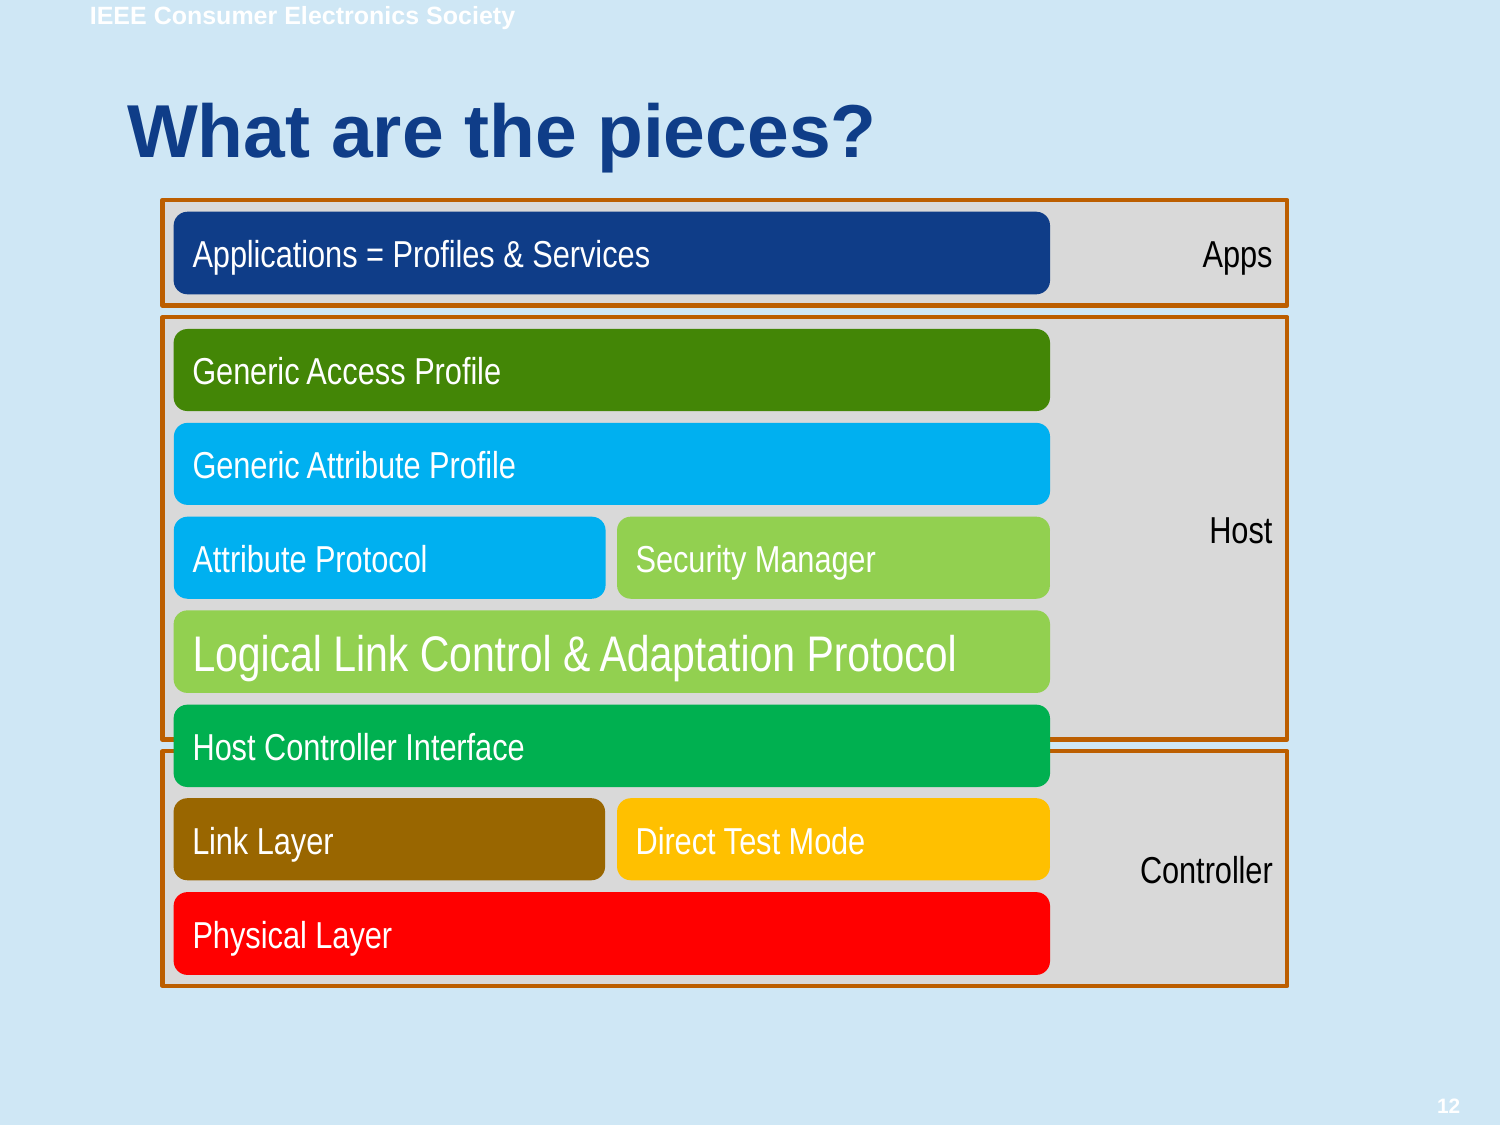

# What are the pieces?
Apps
Applications = Profiles & Services
Host
Generic Access Profile
Generic Attribute Profile
Attribute Protocol
Security Manager
Logical Link Control & Adaptation Protocol
Host Controller Interface
Controller
Link Layer
Direct Test Mode
Physical Layer